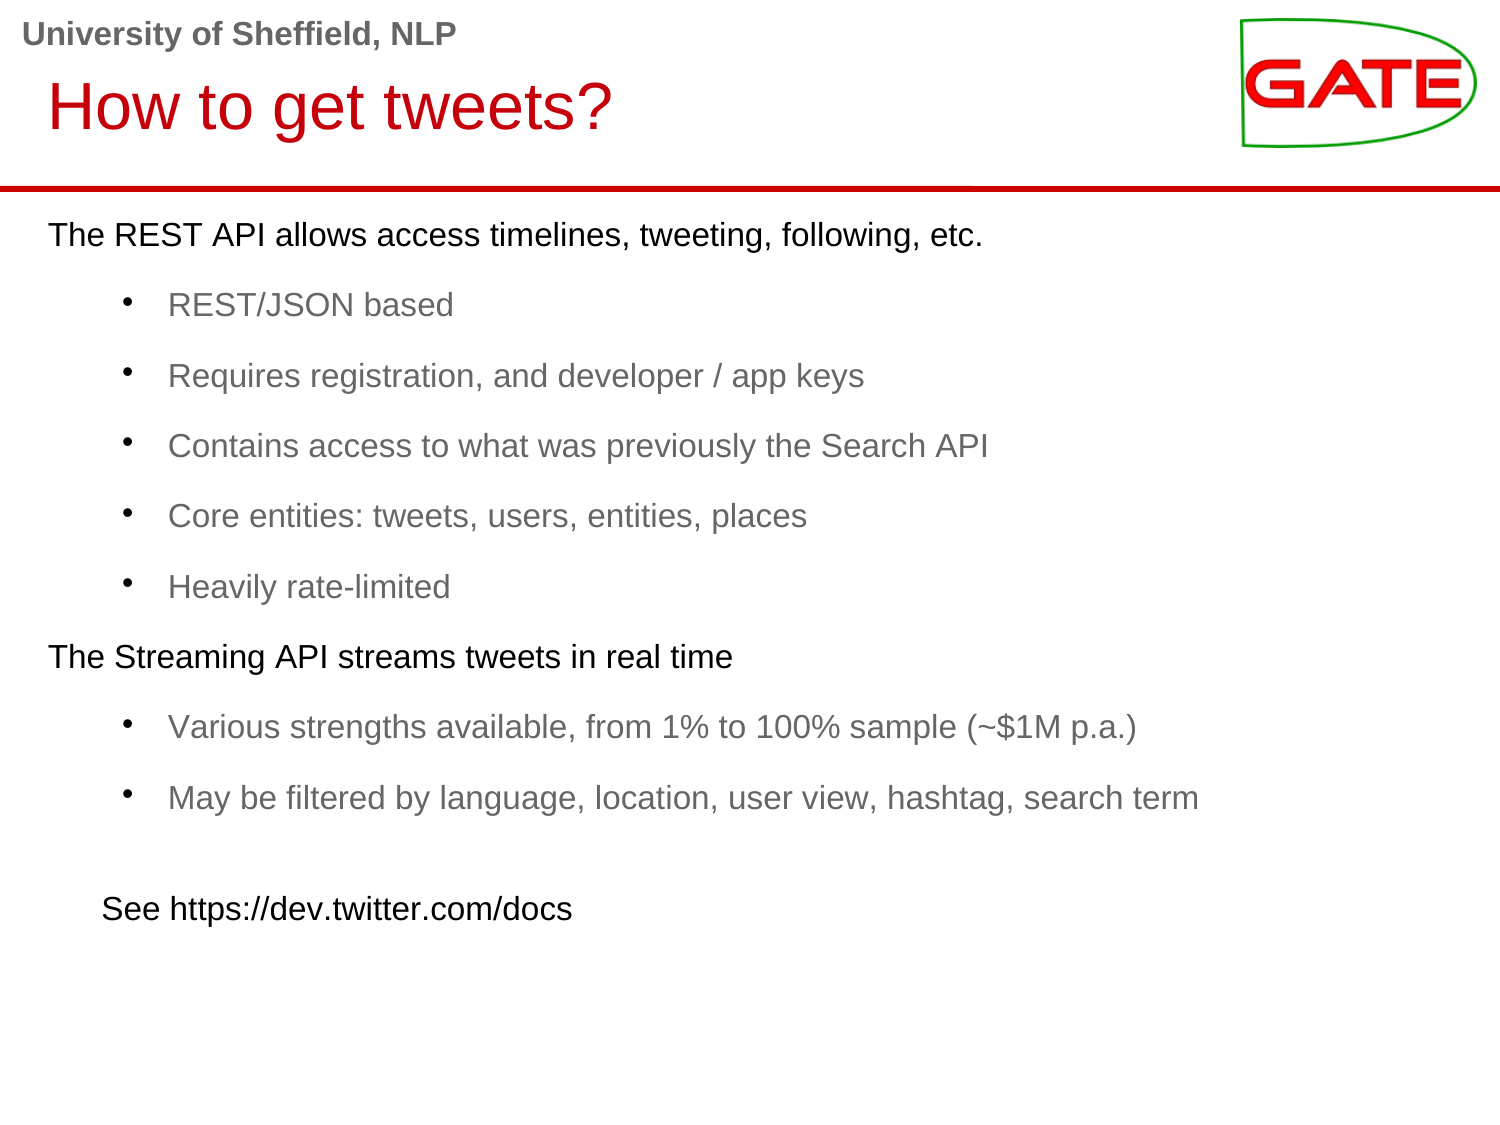

How to get tweets?
The REST API allows access timelines, tweeting, following, etc.
REST/JSON based
Requires registration, and developer / app keys
Contains access to what was previously the Search API
Core entities: tweets, users, entities, places
Heavily rate-limited
The Streaming API streams tweets in real time
Various strengths available, from 1% to 100% sample (~$1M p.a.)
May be filtered by language, location, user view, hashtag, search term
See https://dev.twitter.com/docs